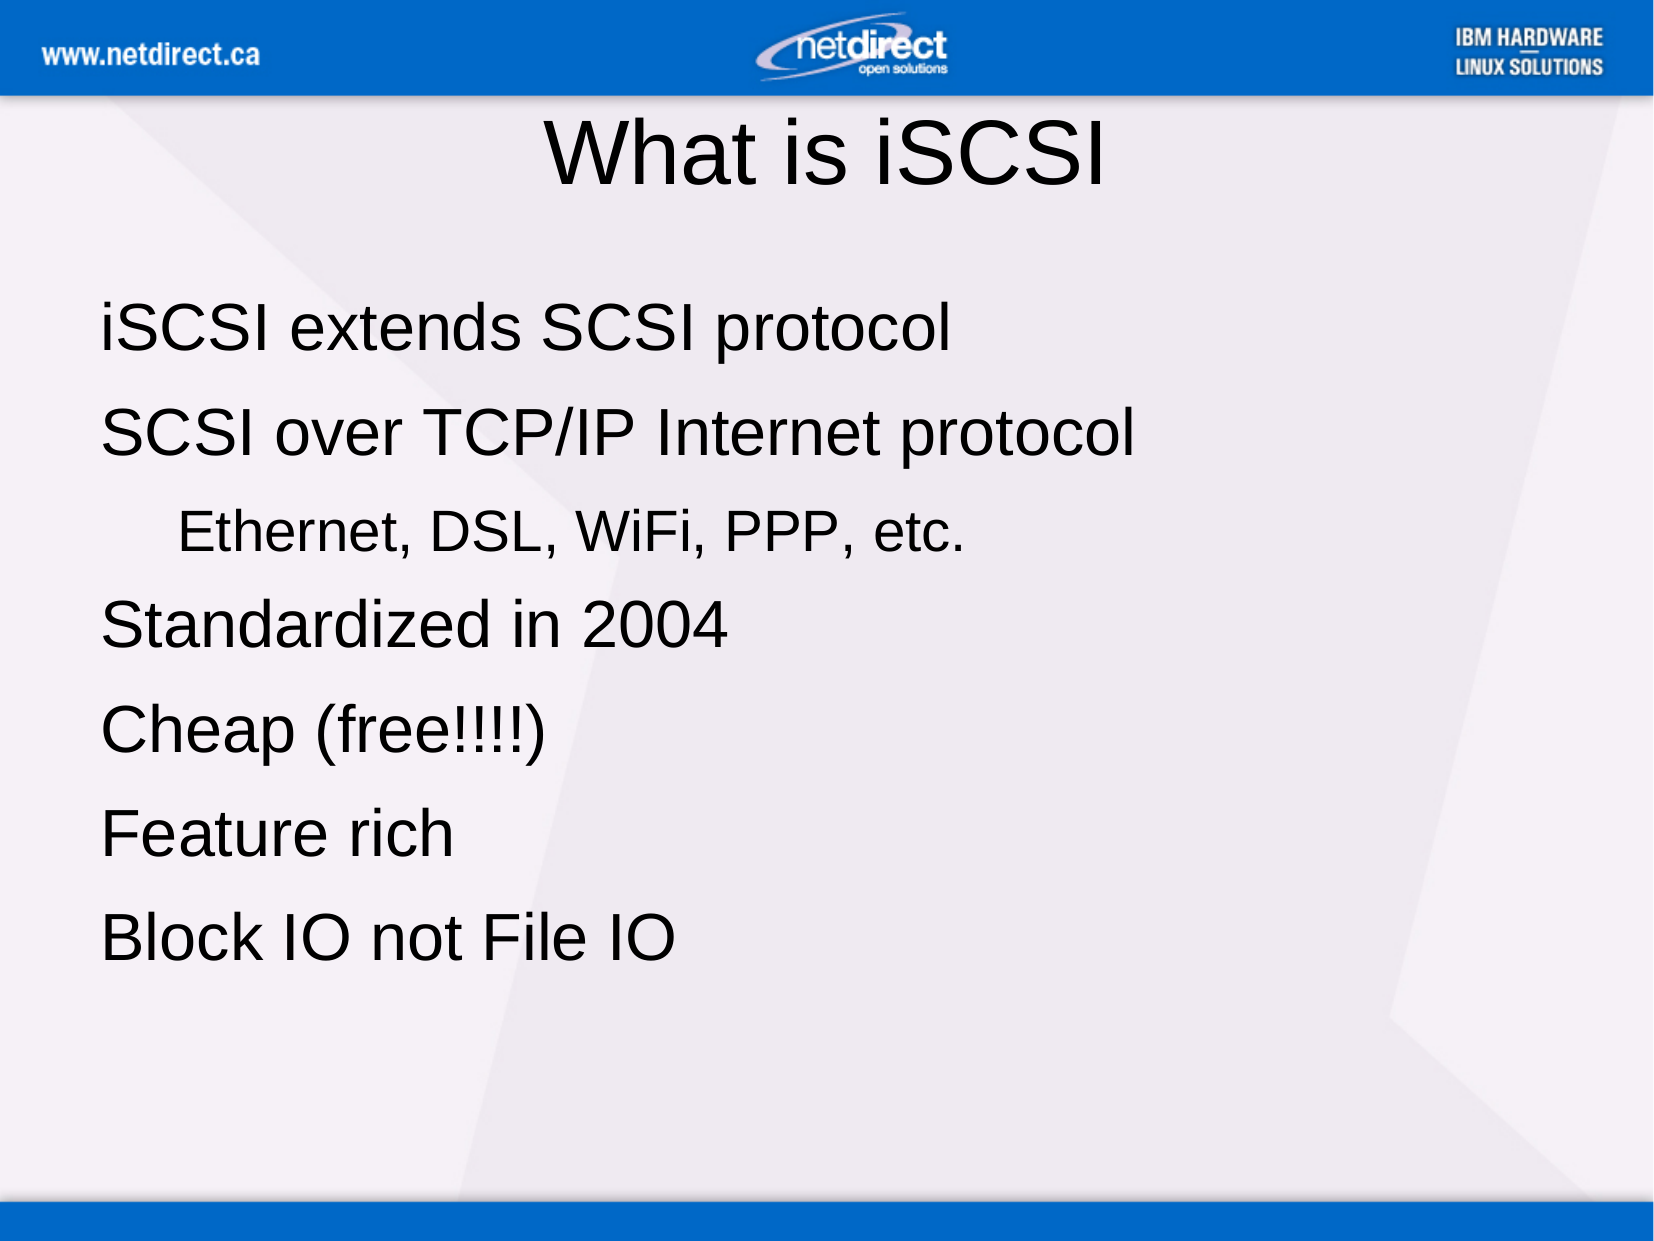

# What is iSCSI
iSCSI extends SCSI protocol
SCSI over TCP/IP Internet protocol
Ethernet, DSL, WiFi, PPP, etc.
Standardized in 2004
Cheap (free!!!!)
Feature rich
Block IO not File IO